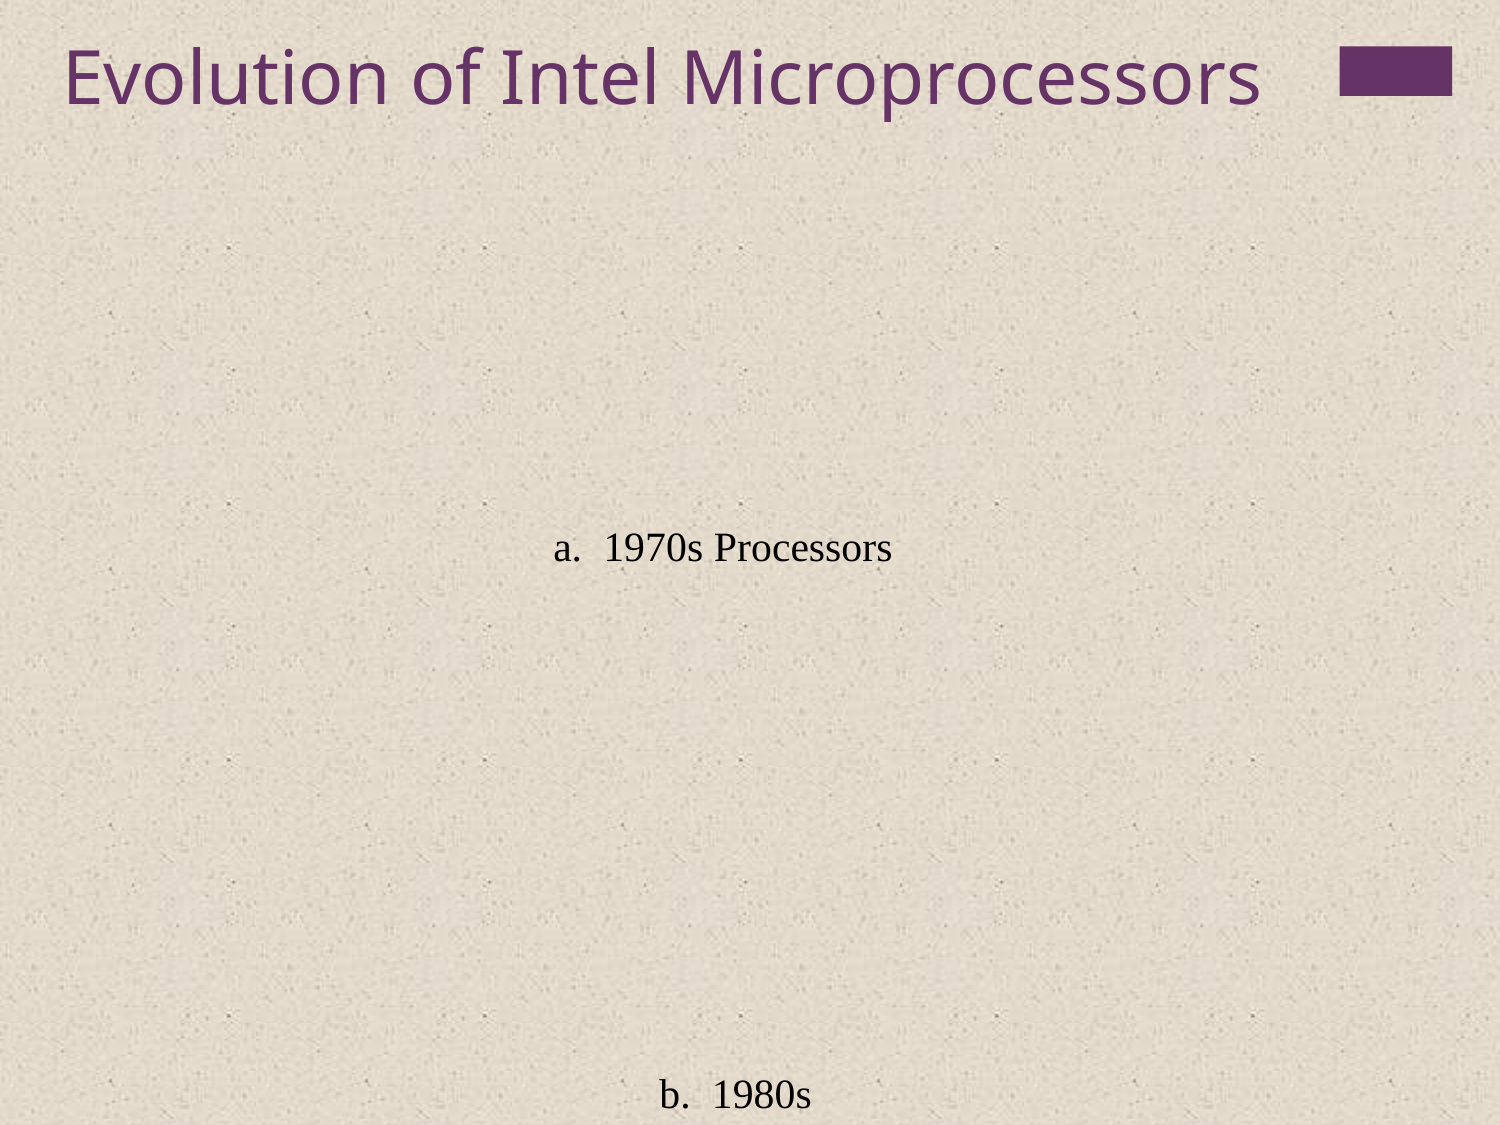

# Evolution of Intel Microprocessors
a. 1970s Processors
b. 1980s Processors